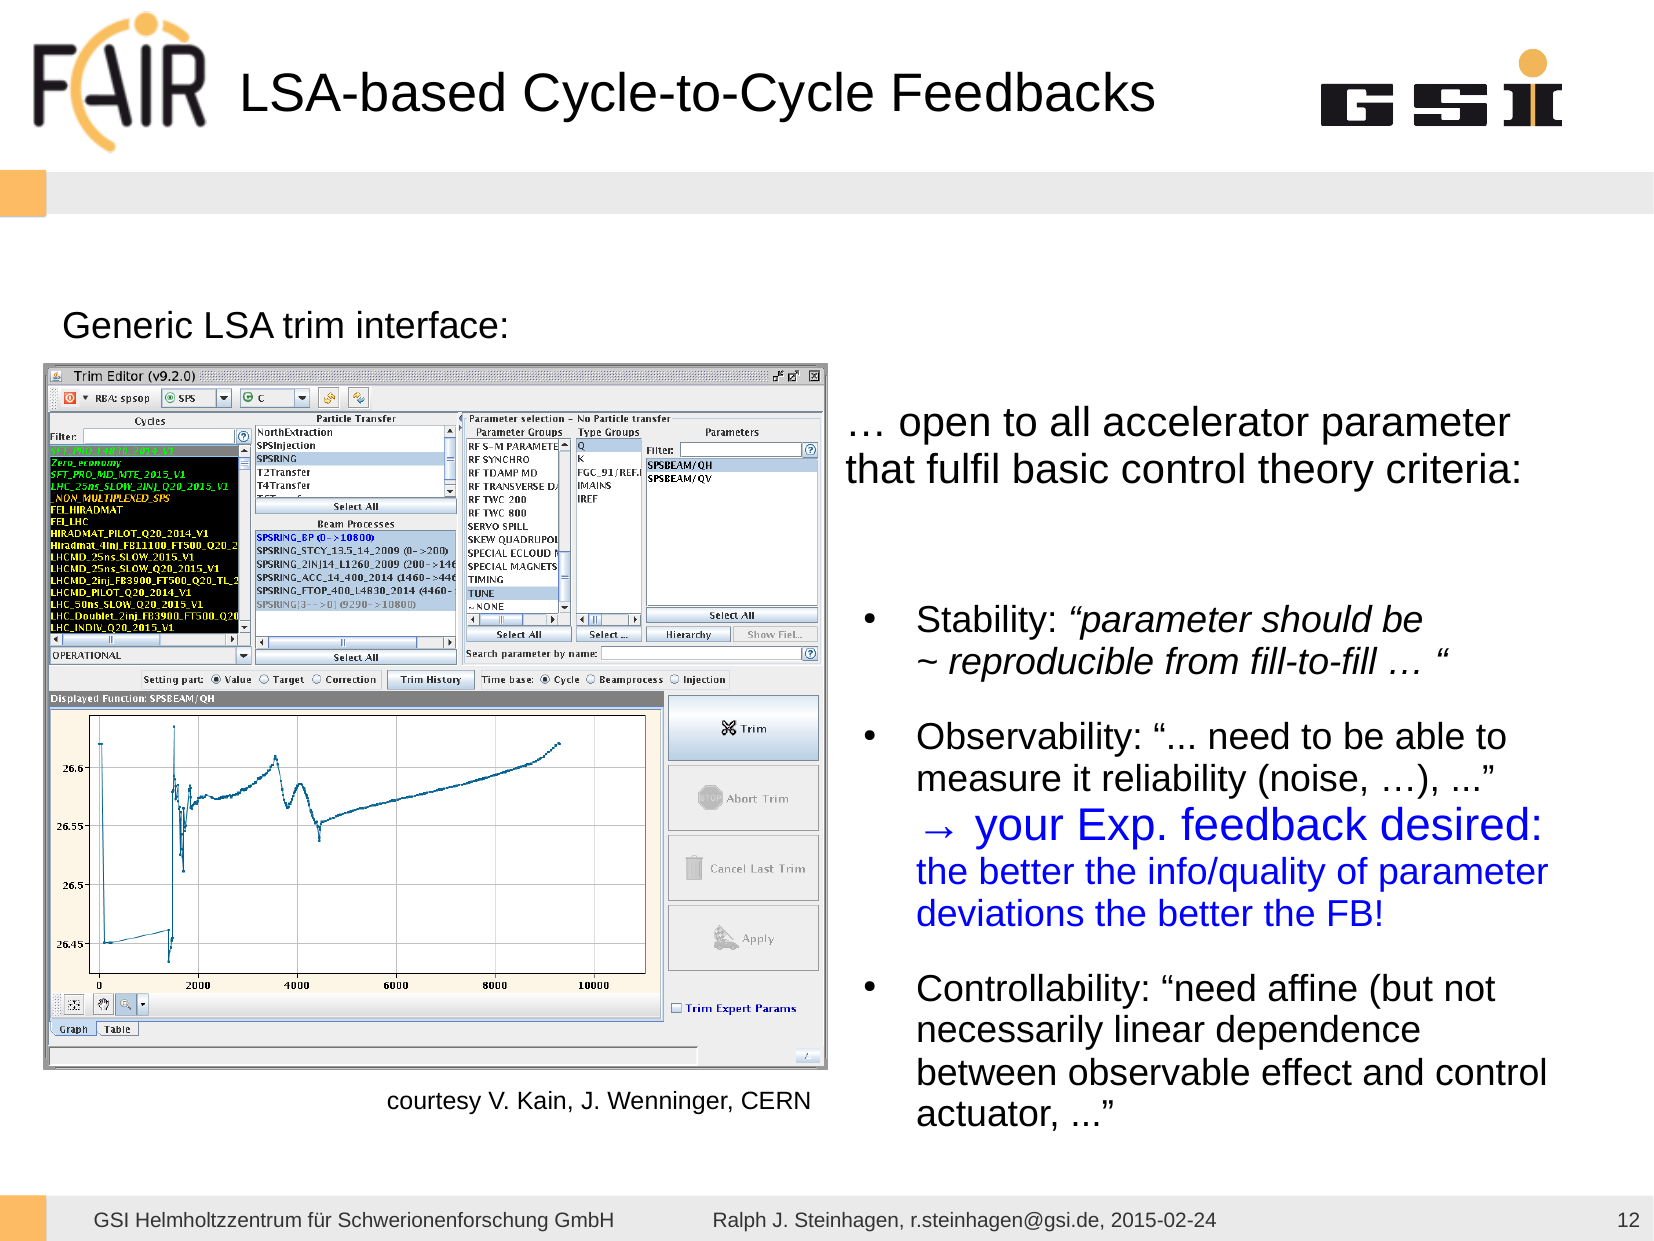

# LSA-based Cycle-to-Cycle Feedbacks
… open to all accelerator parameter that fulfil basic control theory criteria:
Stability: “parameter should be ~ reproducible from fill-to-fill … “
Observability: “... need to be able to measure it reliability (noise, …), ...” → your Exp. feedback desired: the better the info/quality of parameter deviations the better the FB!
Controllability: “need affine (but not necessarily linear dependence between observable effect and control actuator, ...”
Generic LSA trim interface:
courtesy V. Kain, J. Wenninger, CERN